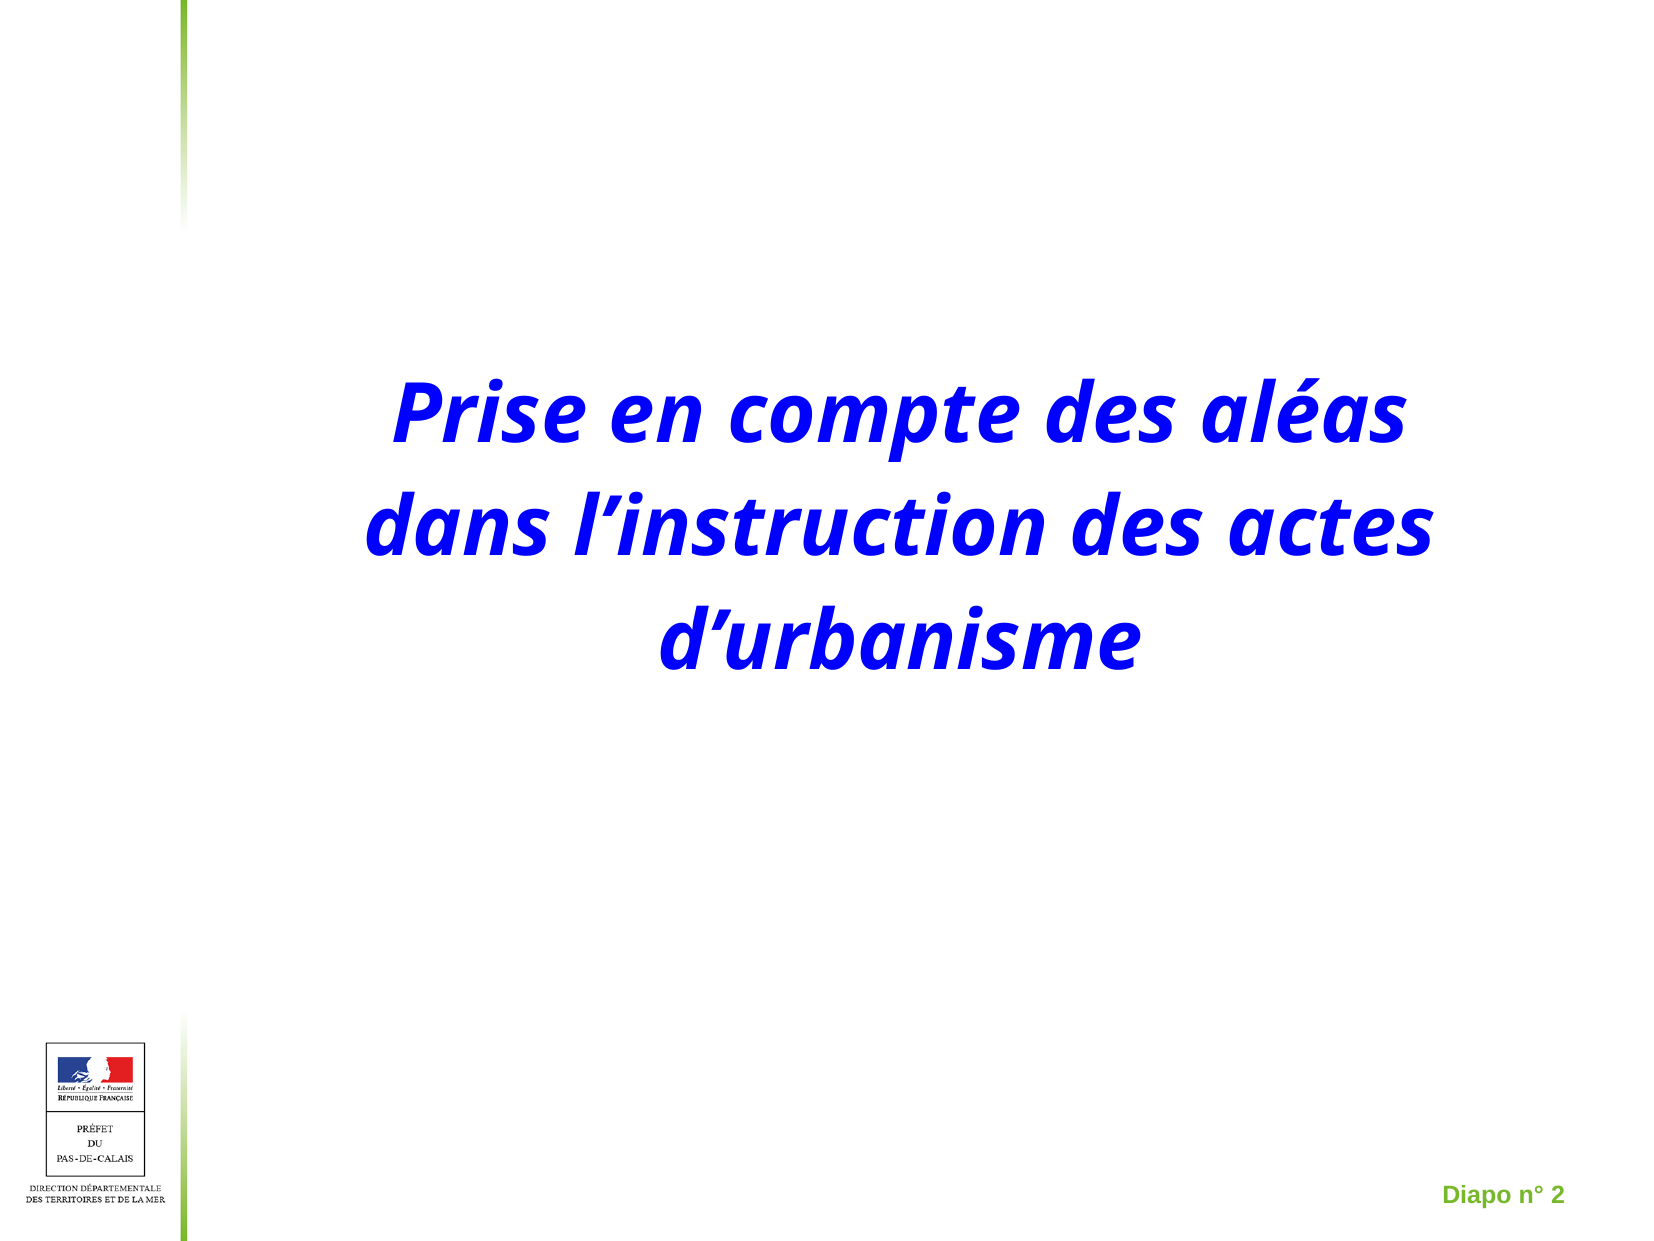

# Prise en compte des aléas dans l’instruction des actes d’urbanisme
2